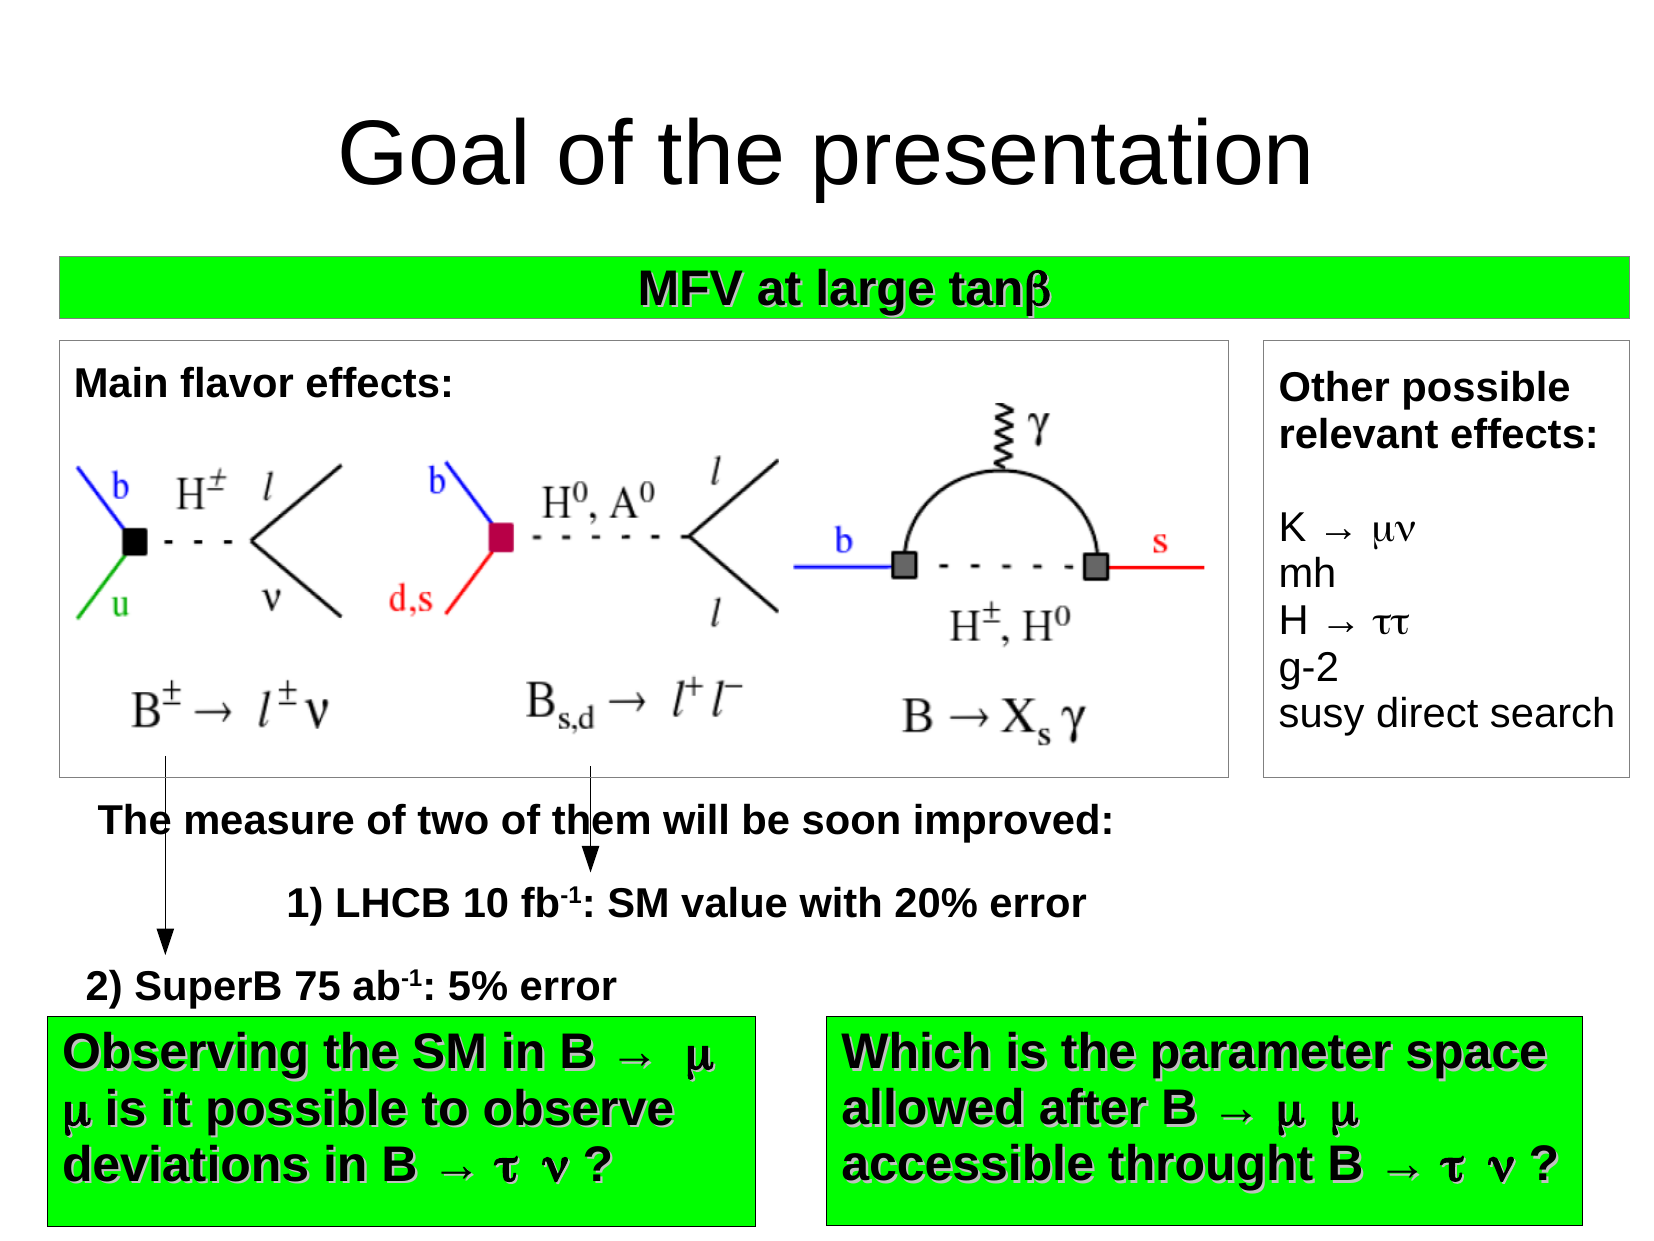

# Goal of the presentation
MFV at large tanb
Main flavor effects:
Other possible relevant effects:
K → mn
mh
H → tt
g-2
susy direct search
The measure of two of them will be soon improved:
1) LHCB 10 fb-1: SM value with 20% error
2) SuperB 75 ab-1: 5% error
Observing the SM in B → m m is it possible to observe deviations in B → t n ?
Which is the parameter space allowed after B → m m accessible throught B → t n ?